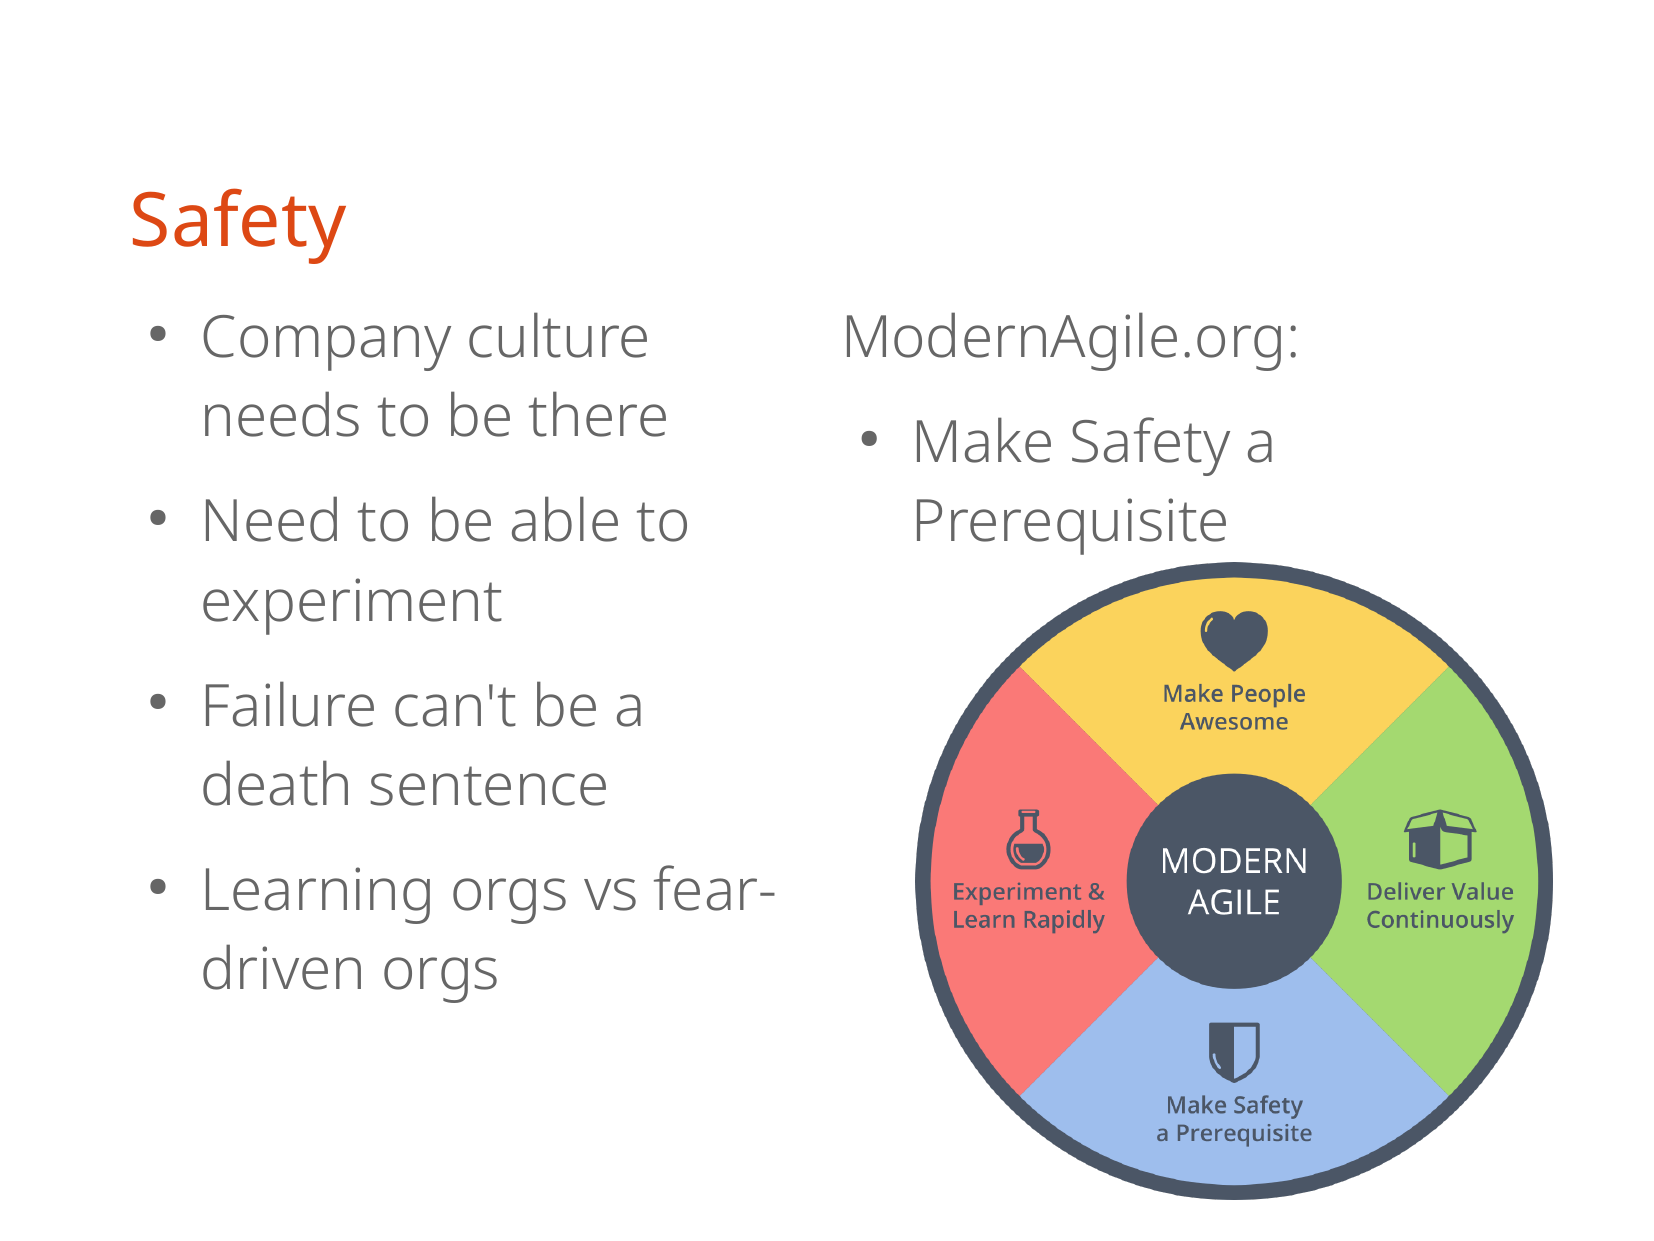

# Safety
Company culture needs to be there
Need to be able to experiment
Failure can't be a death sentence
Learning orgs vs fear-driven orgs
ModernAgile.org:
Make Safety a Prerequisite